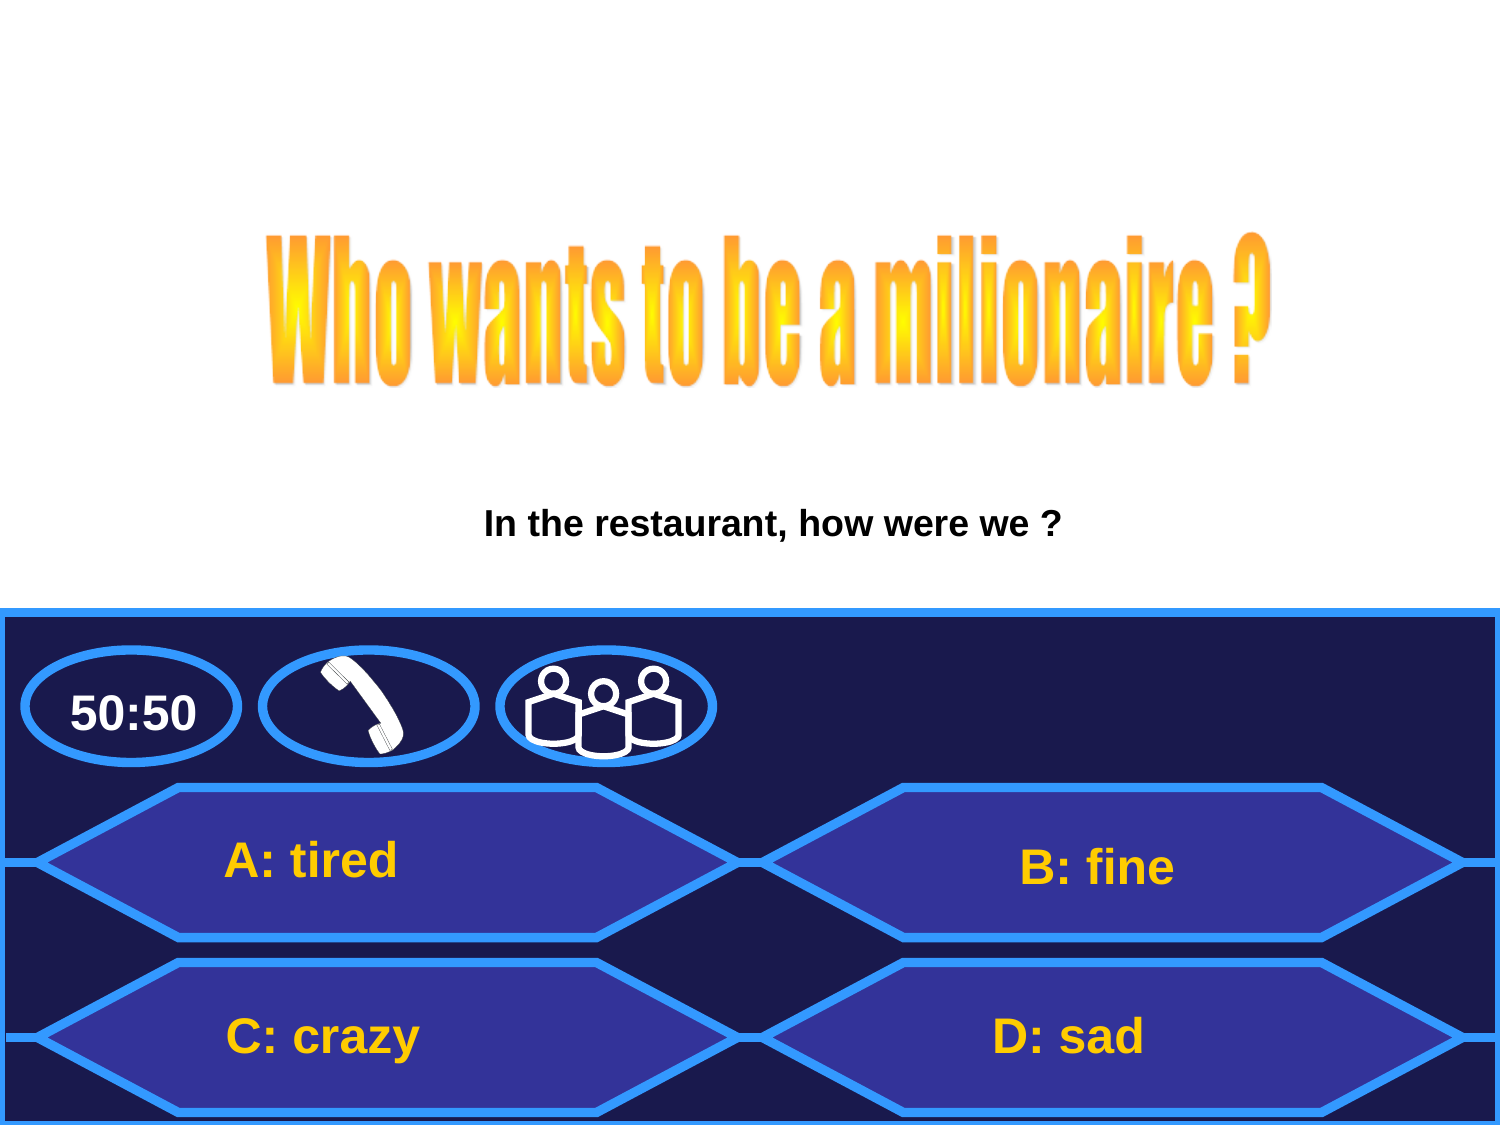

In the restaurant, how were we ?
50:50
A: tired
B: fine
C: crazy
D: sad